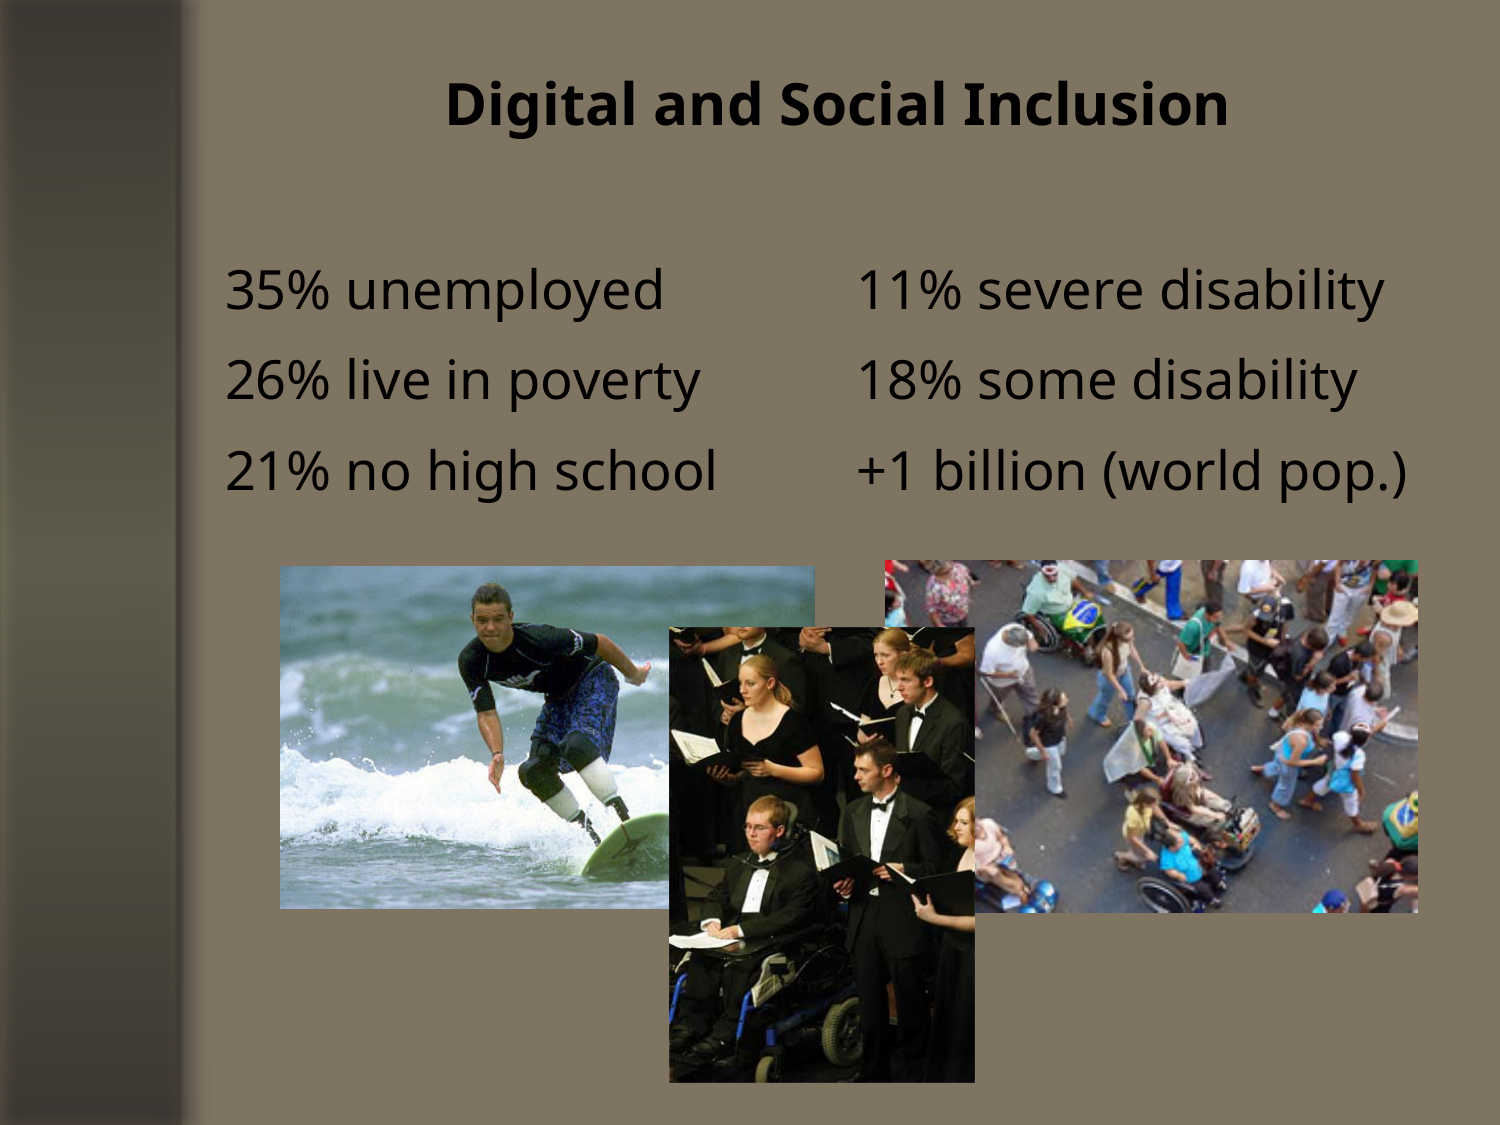

# Digital and Social Inclusion
35% unemployed
26% live in poverty
21% no high school
11% severe disability
18% some disability
+1 billion (world pop.)